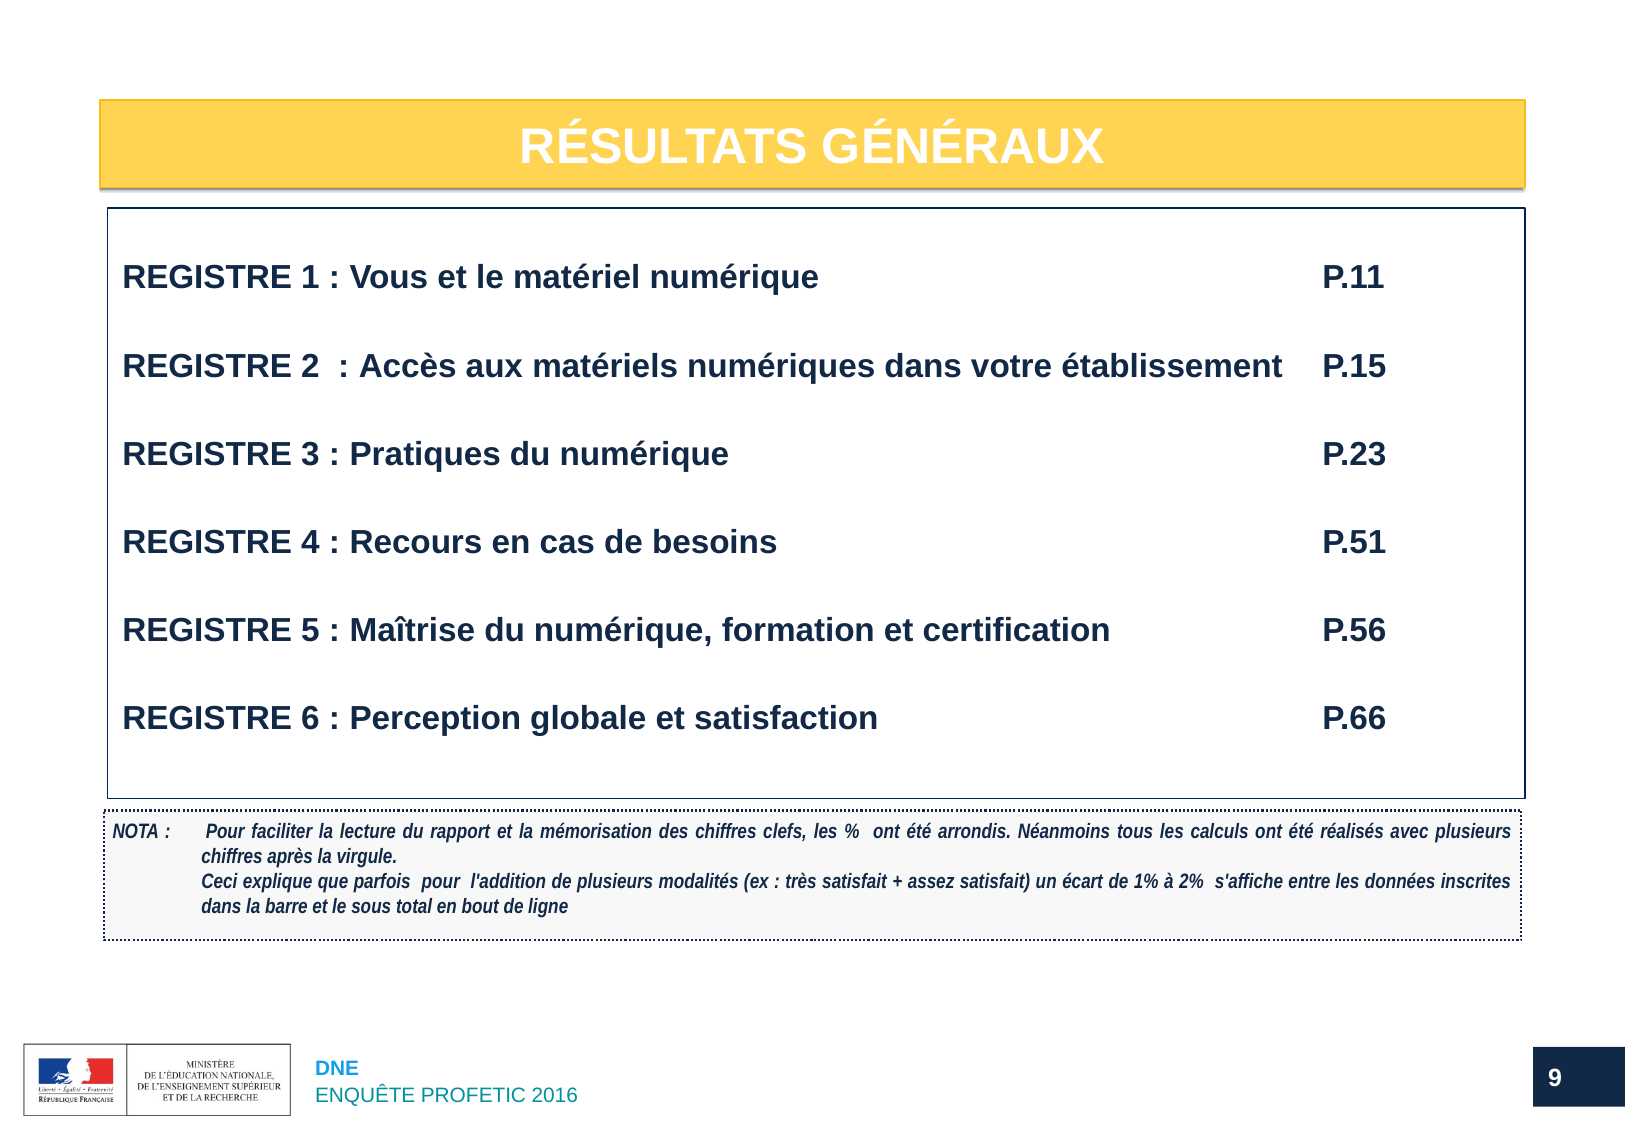

# Résultats généraux
REGISTRE 1 : Vous et le matériel numérique		P.11
REGISTRE 2 : Accès aux matériels numériques dans votre établissement 		P.15
REGISTRE 3 : Pratiques du numérique 		P.23
REGISTRE 4 : Recours en cas de besoins 		P.51
REGISTRE 5 : Maîtrise du numérique, formation et certification 		P.56
REGISTRE 6 : Perception globale et satisfaction 		P.66
NOTA : 	Pour faciliter la lecture du rapport et la mémorisation des chiffres clefs, les % ont été arrondis. Néanmoins tous les calculs ont été réalisés avec plusieurs chiffres après la virgule.
	Ceci explique que parfois pour l'addition de plusieurs modalités (ex : très satisfait + assez satisfait) un écart de 1% à 2% s'affiche entre les données inscrites dans la barre et le sous total en bout de ligne
4